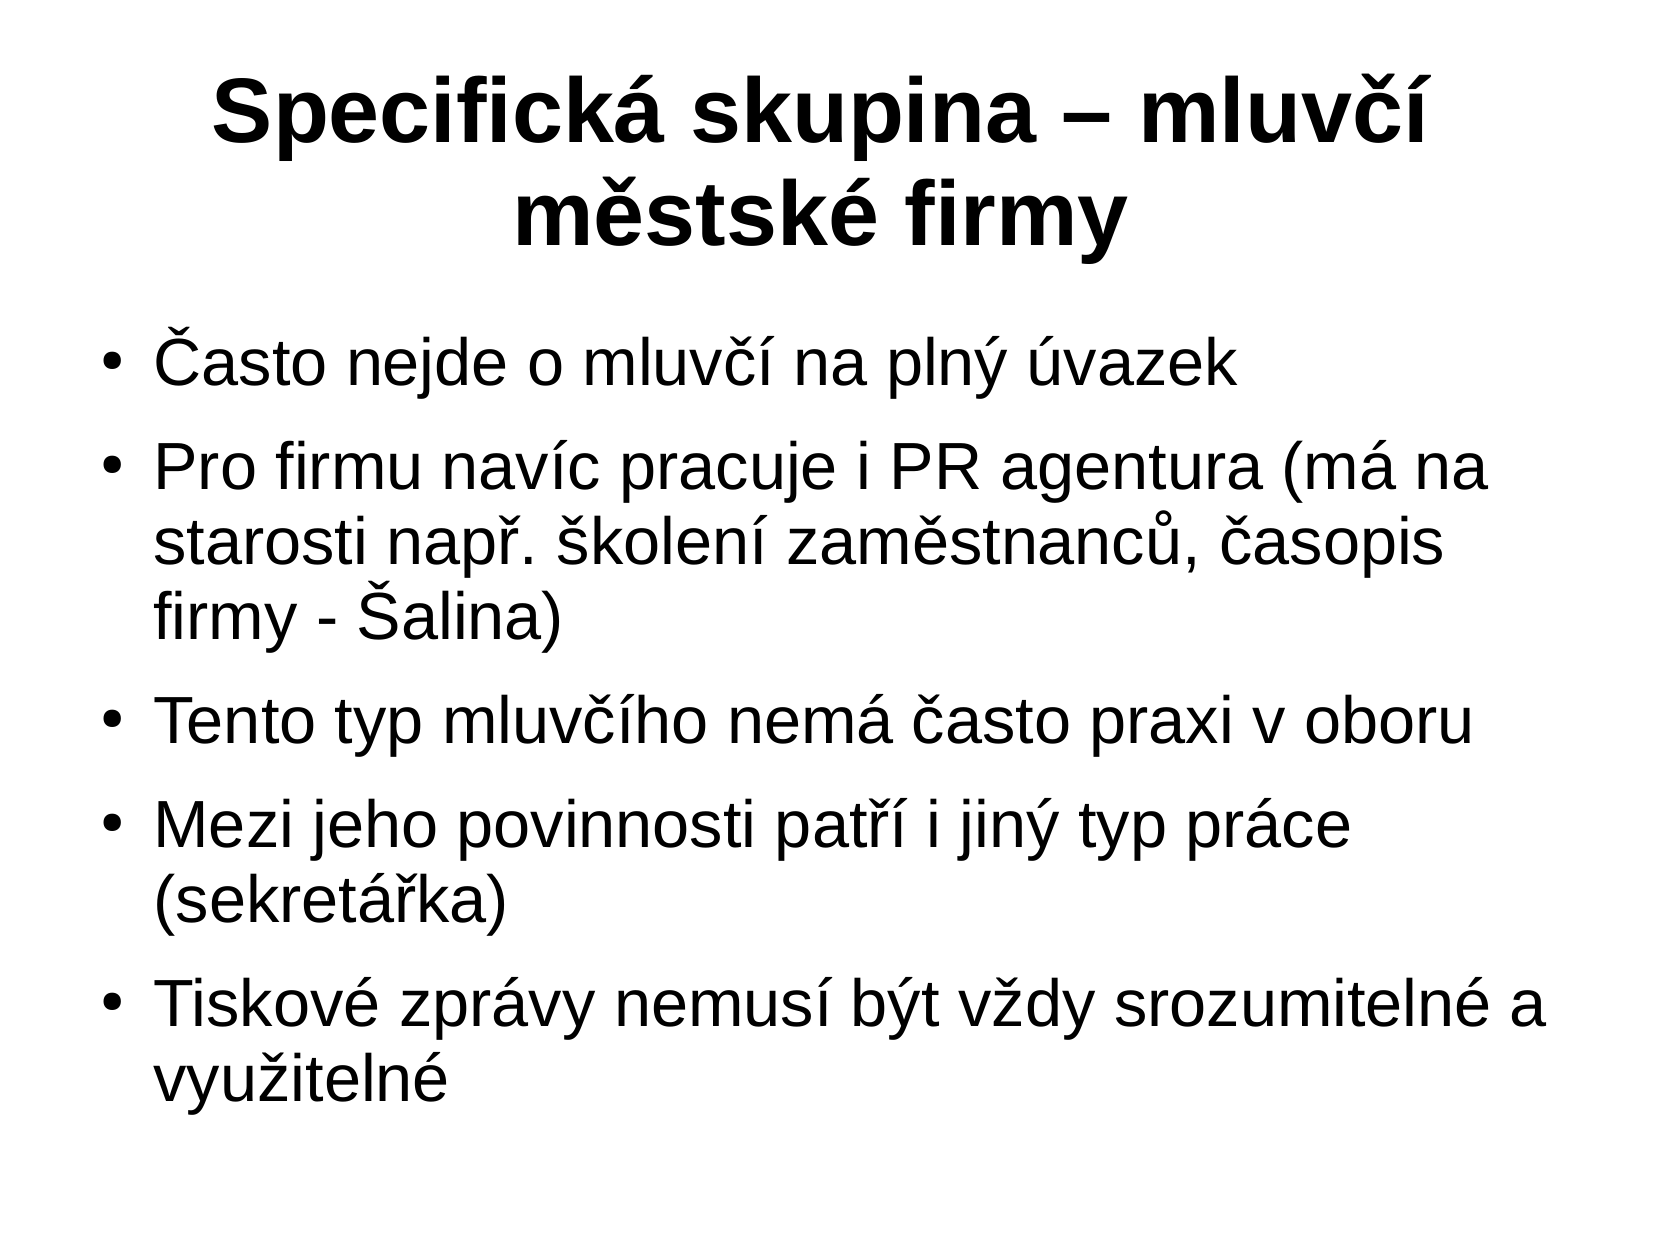

# Specifická skupina – mluvčí městské firmy
Často nejde o mluvčí na plný úvazek
Pro firmu navíc pracuje i PR agentura (má na starosti např. školení zaměstnanců, časopis firmy - Šalina)
Tento typ mluvčího nemá často praxi v oboru
Mezi jeho povinnosti patří i jiný typ práce (sekretářka)
Tiskové zprávy nemusí být vždy srozumitelné a využitelné